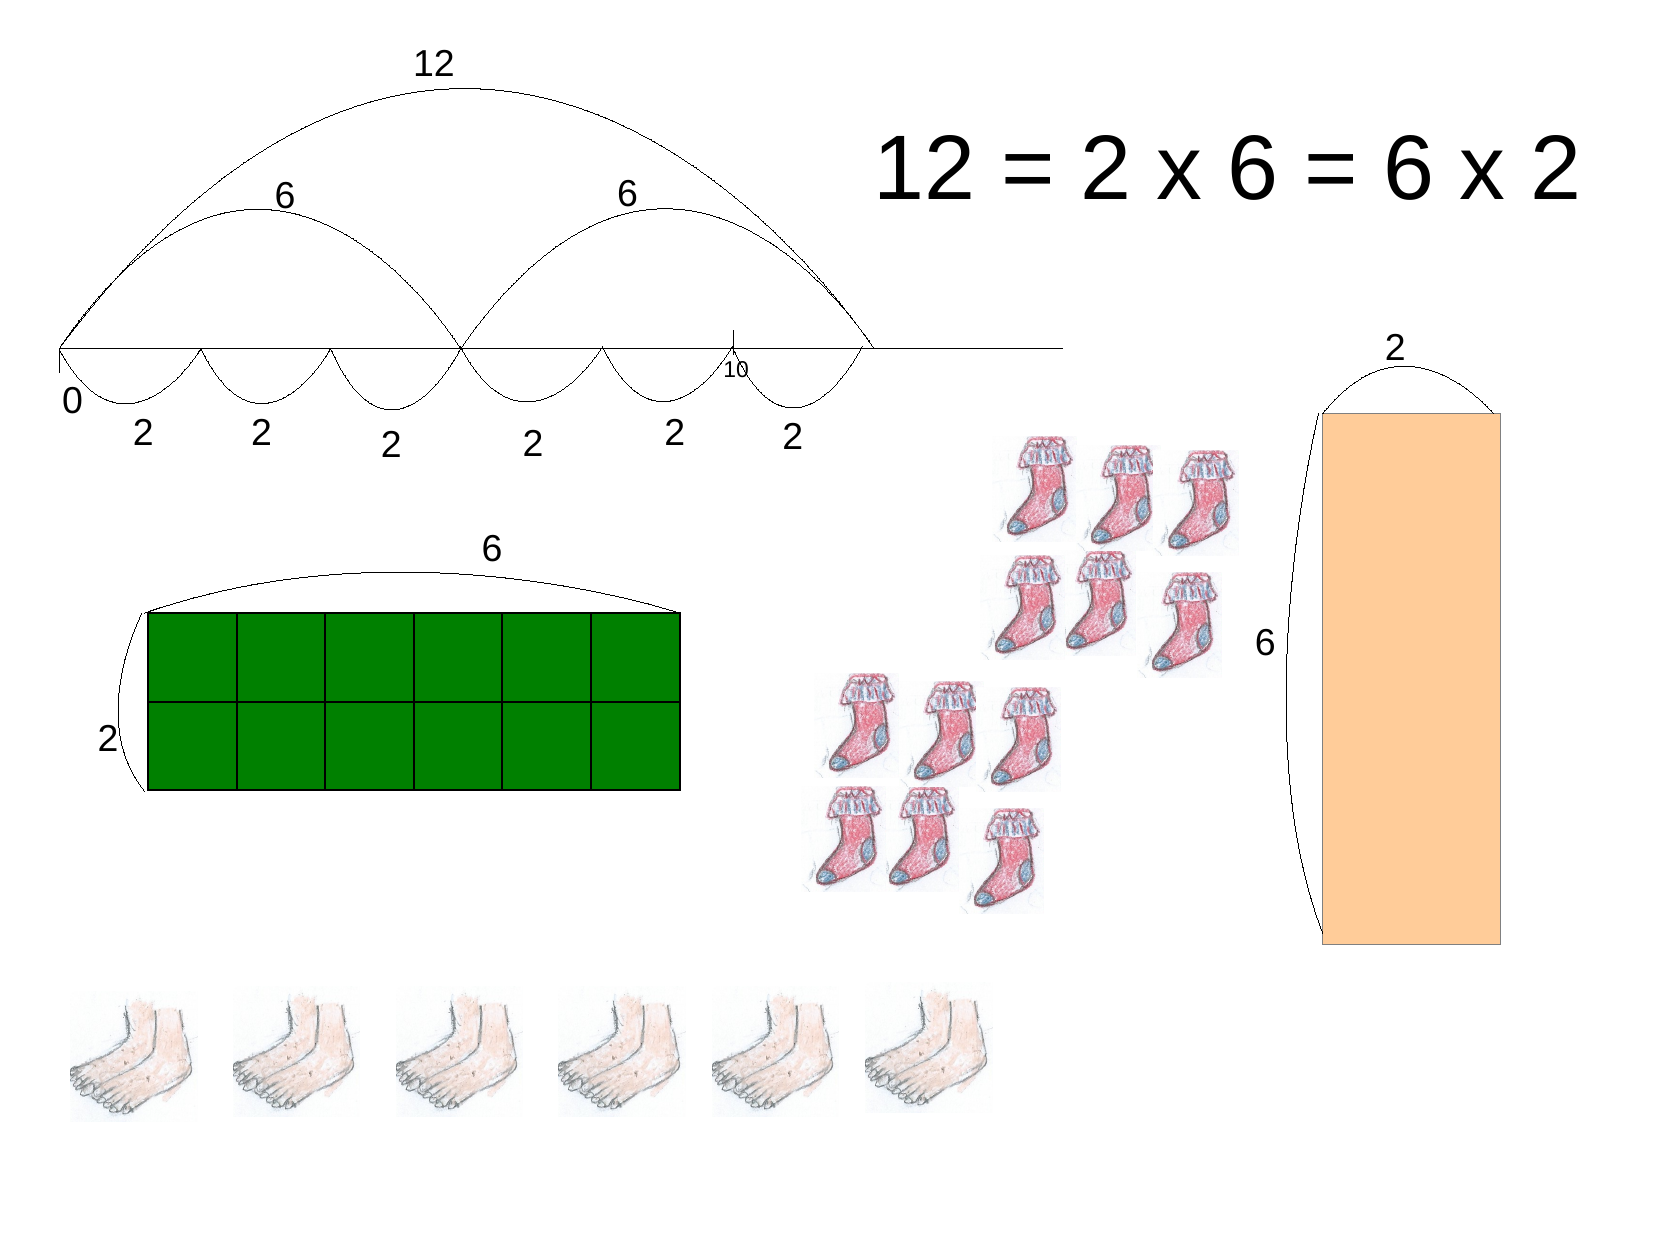

12
# 12 = 2 x 6 = 6 x 2
6
6
2
10
0
2
2
2
2
2
2
6
| | | | | | |
| --- | --- | --- | --- | --- | --- |
| | | | | | |
6
2